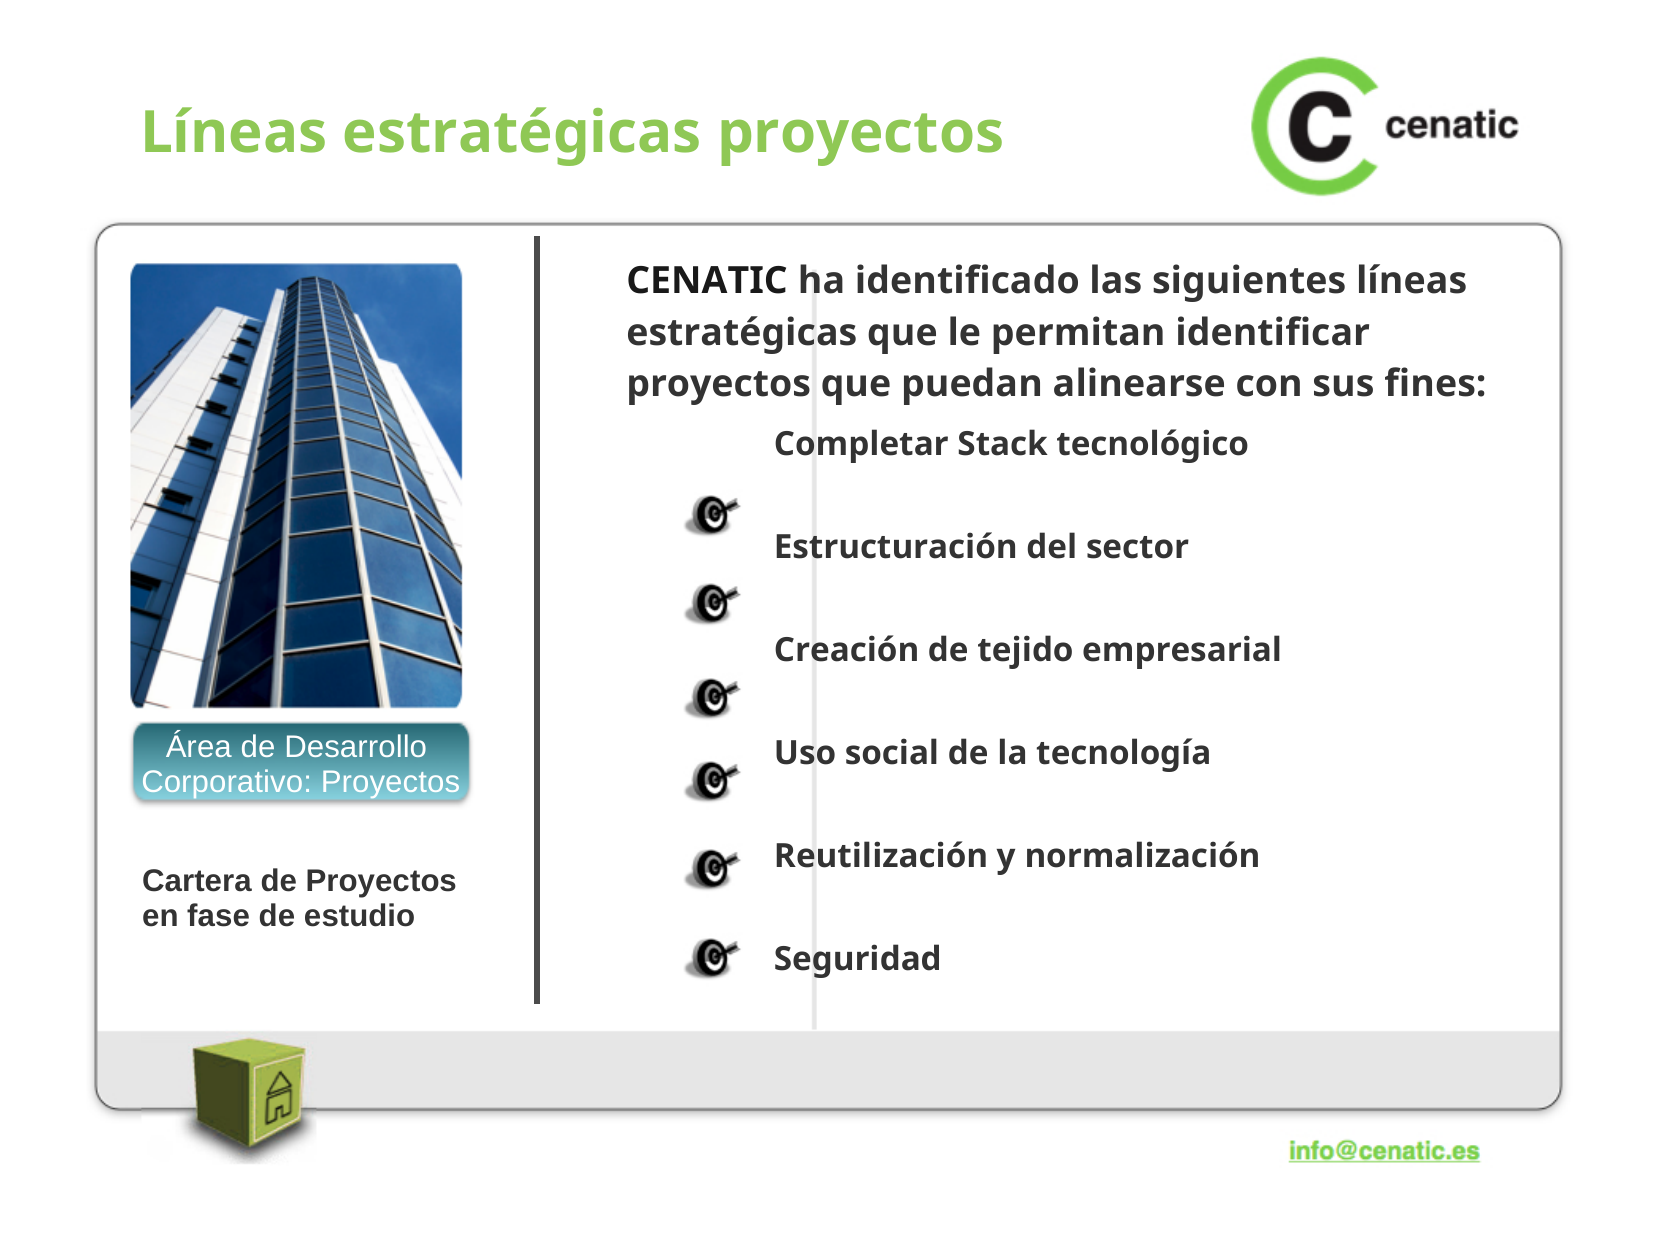

Líneas estratégicas proyectos
CENATIC ha identificado las siguientes líneas estratégicas que le permitan identificar proyectos que puedan alinearse con sus fines:
Completar Stack tecnológico
Estructuración del sector
Creación de tejido empresarial
Uso social de la tecnología
Reutilización y normalización
Seguridad
Área de Desarrollo
Corporativo: Proyectos
Cartera de Proyectos en fase de estudio